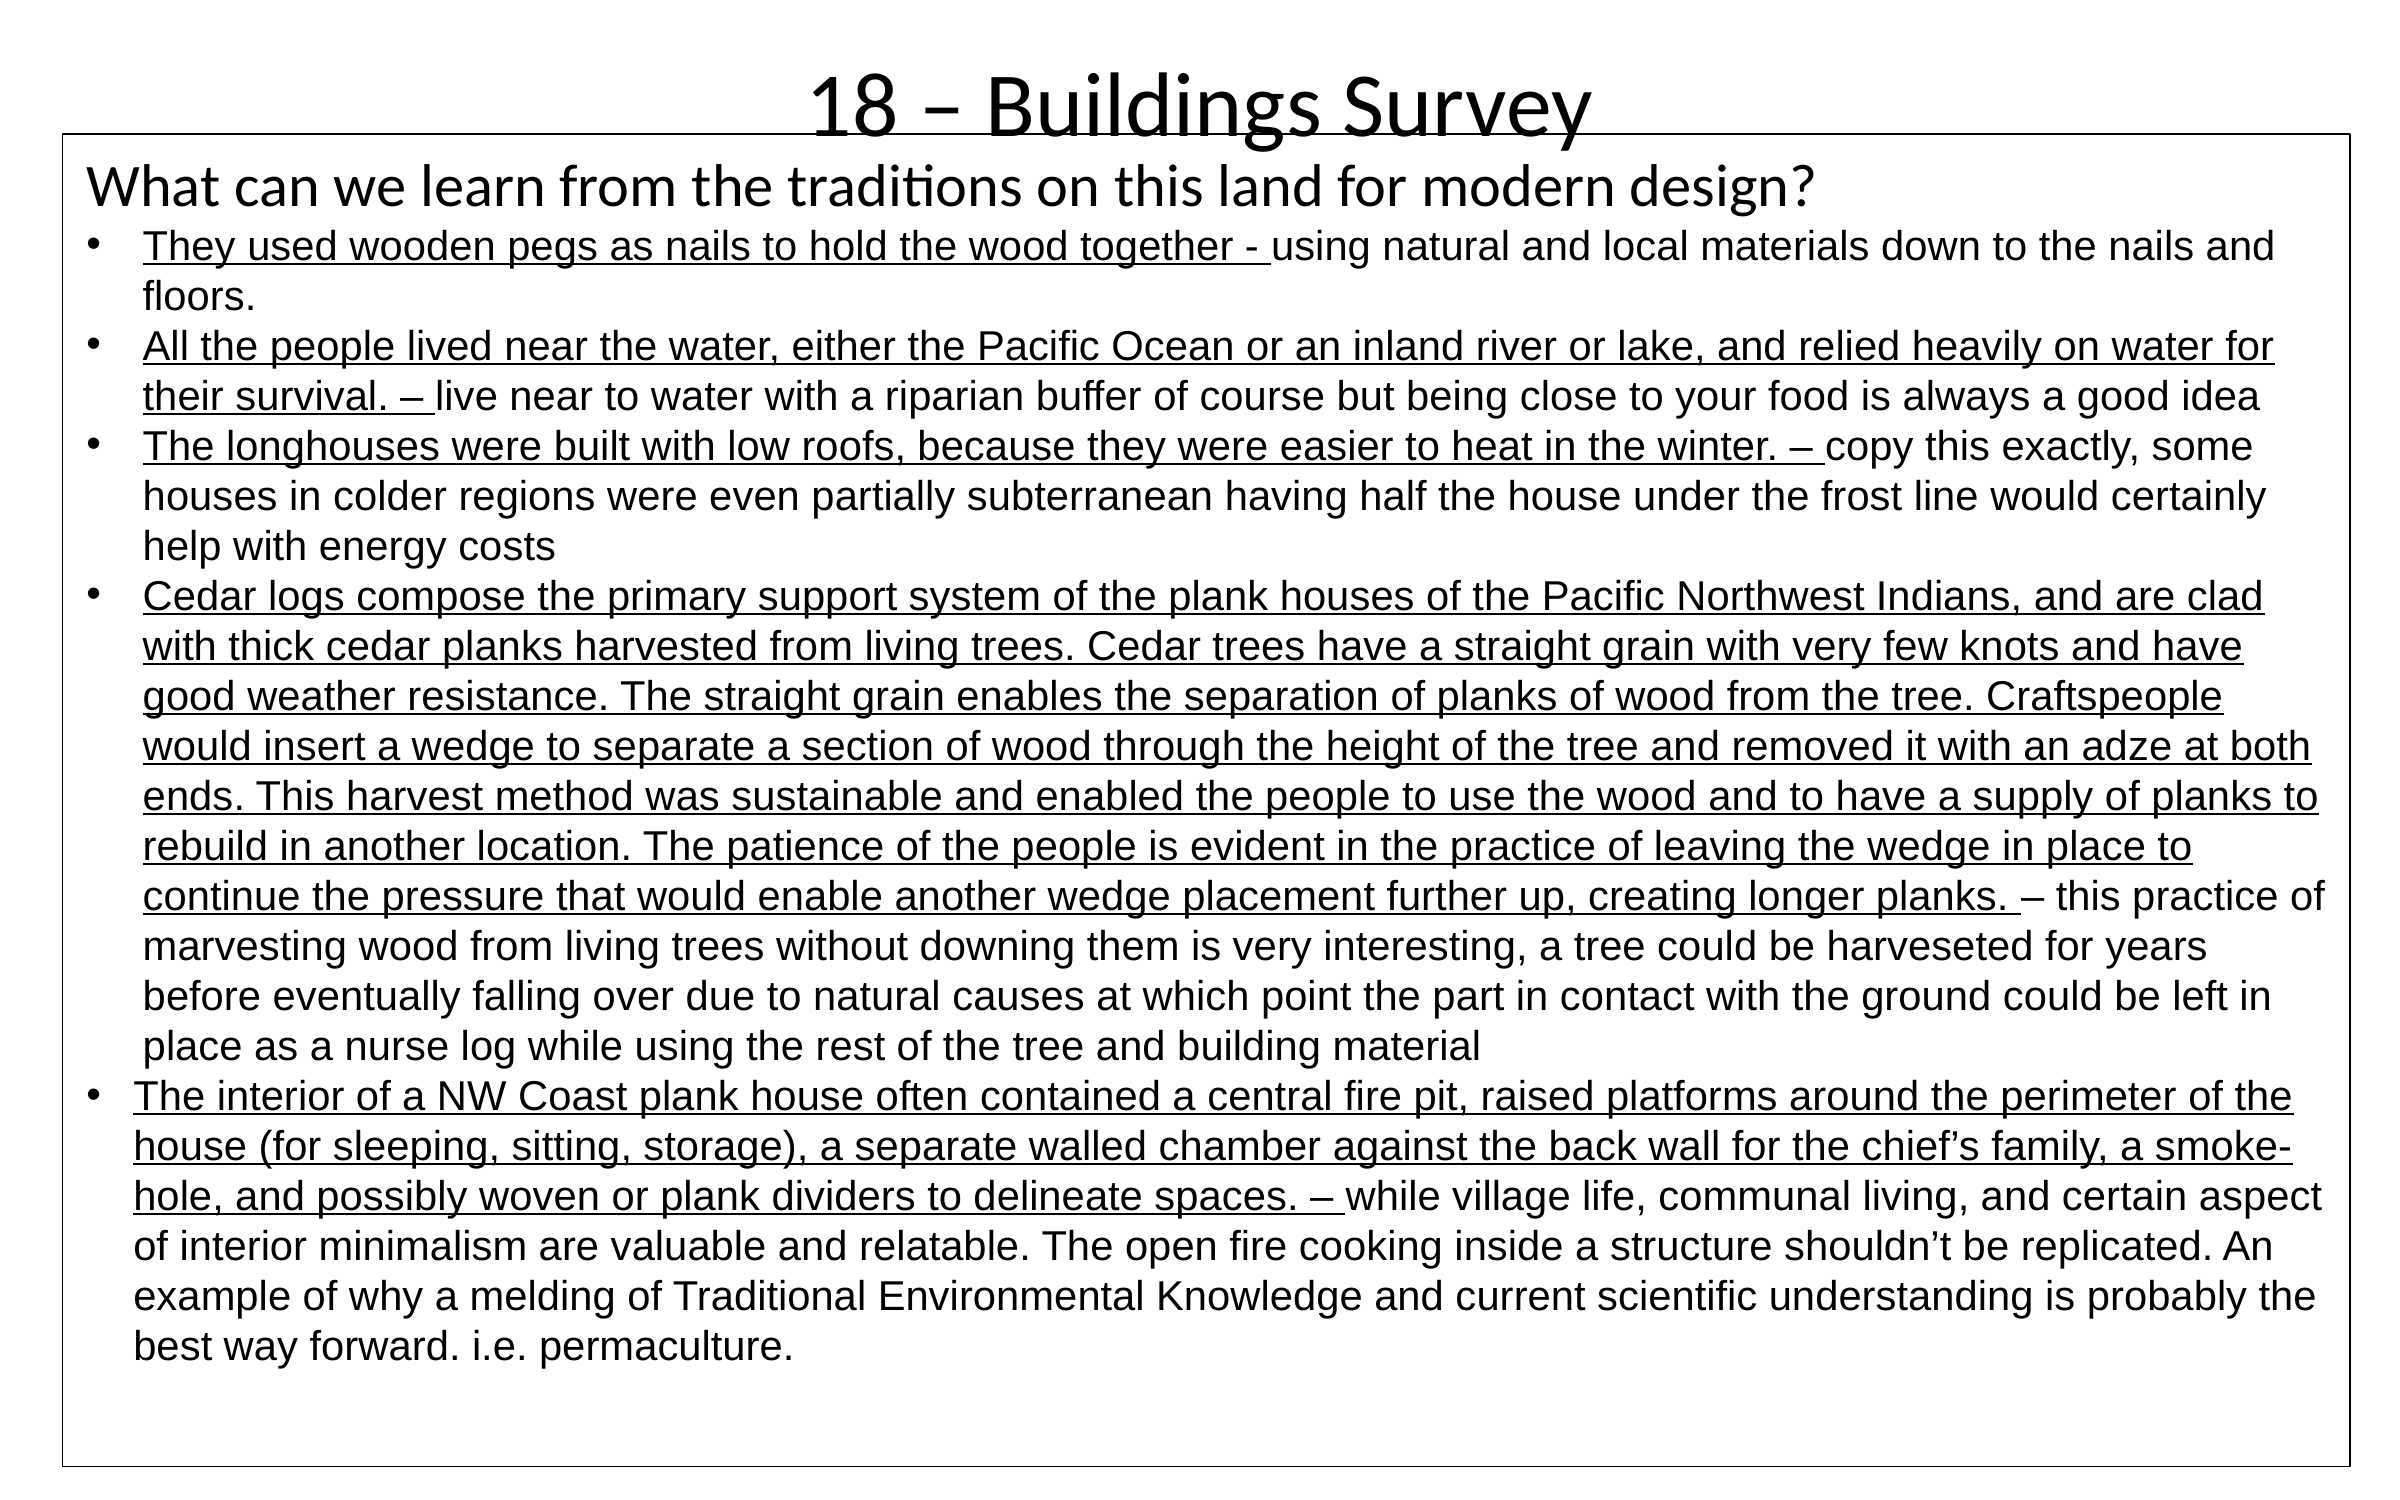

18 – Buildings Survey
What can we learn from the traditions on this land for modern design?
They used wooden pegs as nails to hold the wood together - using natural and local materials down to the nails and floors.
All the people lived near the water, either the Pacific Ocean or an inland river or lake, and relied heavily on water for their survival. – live near to water with a riparian buffer of course but being close to your food is always a good idea
The longhouses were built with low roofs, because they were easier to heat in the winter. – copy this exactly, some houses in colder regions were even partially subterranean having half the house under the frost line would certainly help with energy costs
Cedar logs compose the primary support system of the plank houses of the Pacific Northwest Indians, and are clad with thick cedar planks harvested from living trees. Cedar trees have a straight grain with very few knots and have good weather resistance. The straight grain enables the separation of planks of wood from the tree. Craftspeople would insert a wedge to separate a section of wood through the height of the tree and removed it with an adze at both ends. This harvest method was sustainable and enabled the people to use the wood and to have a supply of planks to rebuild in another location. The patience of the people is evident in the practice of leaving the wedge in place to continue the pressure that would enable another wedge placement further up, creating longer planks. – this practice of marvesting wood from living trees without downing them is very interesting, a tree could be harveseted for years before eventually falling over due to natural causes at which point the part in contact with the ground could be left in place as a nurse log while using the rest of the tree and building material
The interior of a NW Coast plank house often contained a central fire pit, raised platforms around the perimeter of the house (for sleeping, sitting, storage), a separate walled chamber against the back wall for the chief’s family, a smoke-hole, and possibly woven or plank dividers to delineate spaces. – while village life, communal living, and certain aspect of interior minimalism are valuable and relatable. The open fire cooking inside a structure shouldn’t be replicated. An example of why a melding of Traditional Environmental Knowledge and current scientific understanding is probably the best way forward. i.e. permaculture.